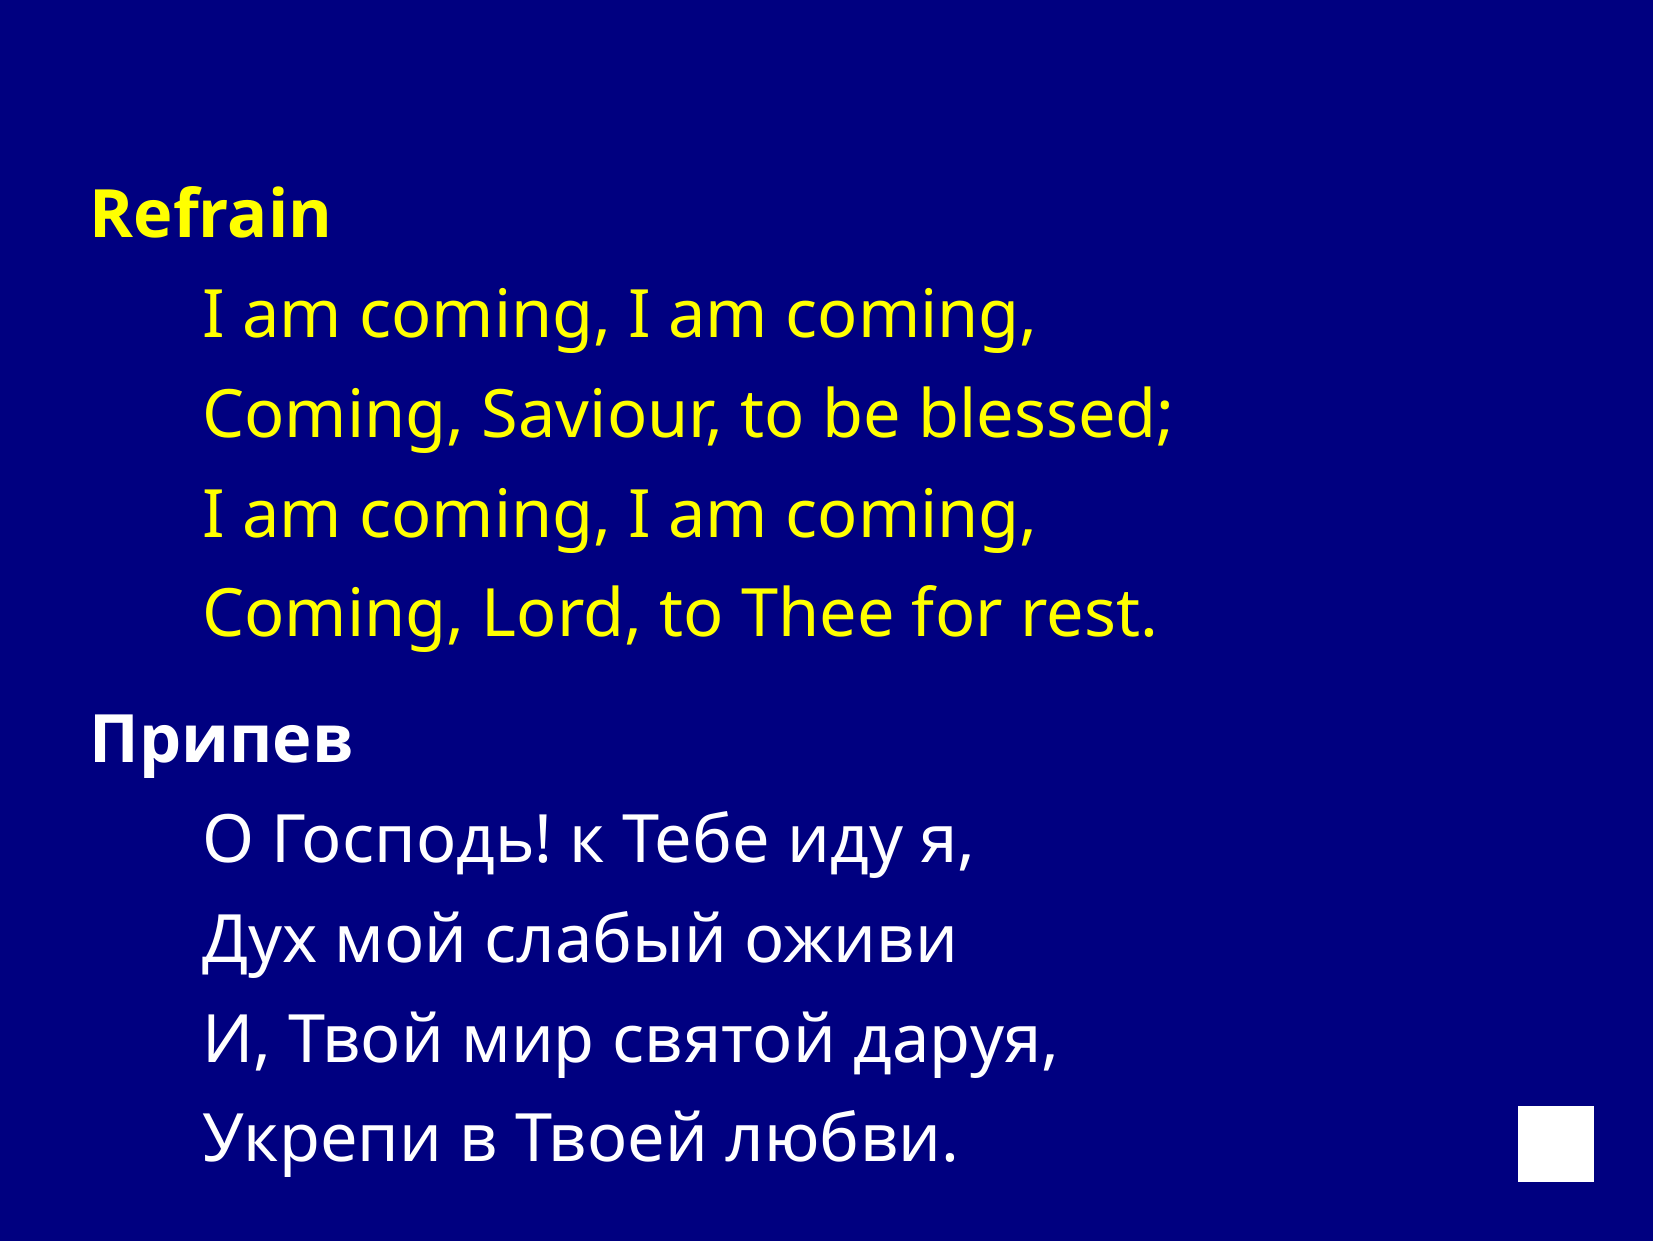

Refrain
	I am coming, I am coming,
	Coming, Saviour, to be blessed;
	I am coming, I am coming,
	Coming, Lord, to Thee for rest.
Припев
	О Господь! к Тебе иду я,
	Дух мой слабый оживи
	И, Твой мир святой даруя,
	Укрепи в Твоей любви.